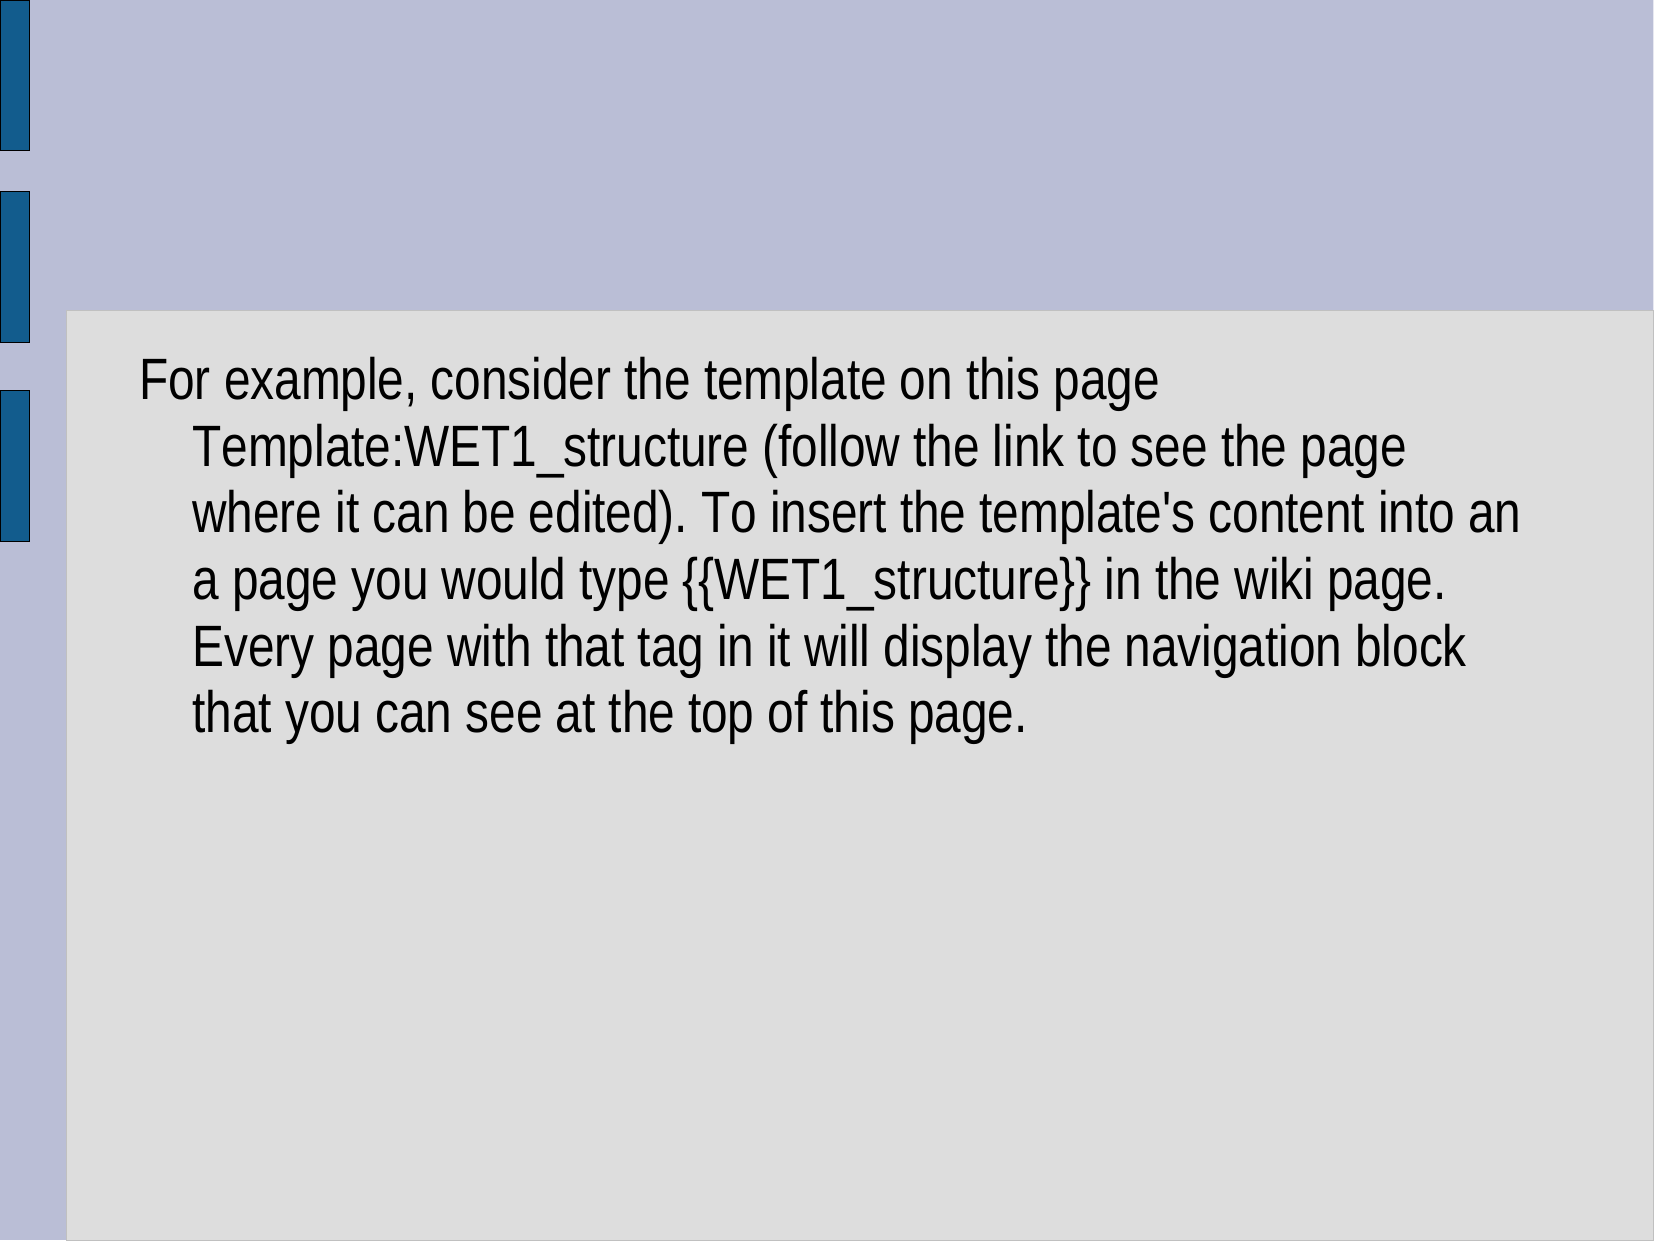

# For example, consider the template on this page Template:WET1_structure (follow the link to see the page where it can be edited). To insert the template's content into an a page you would type {{WET1_structure}} in the wiki page. Every page with that tag in it will display the navigation block that you can see at the top of this page.